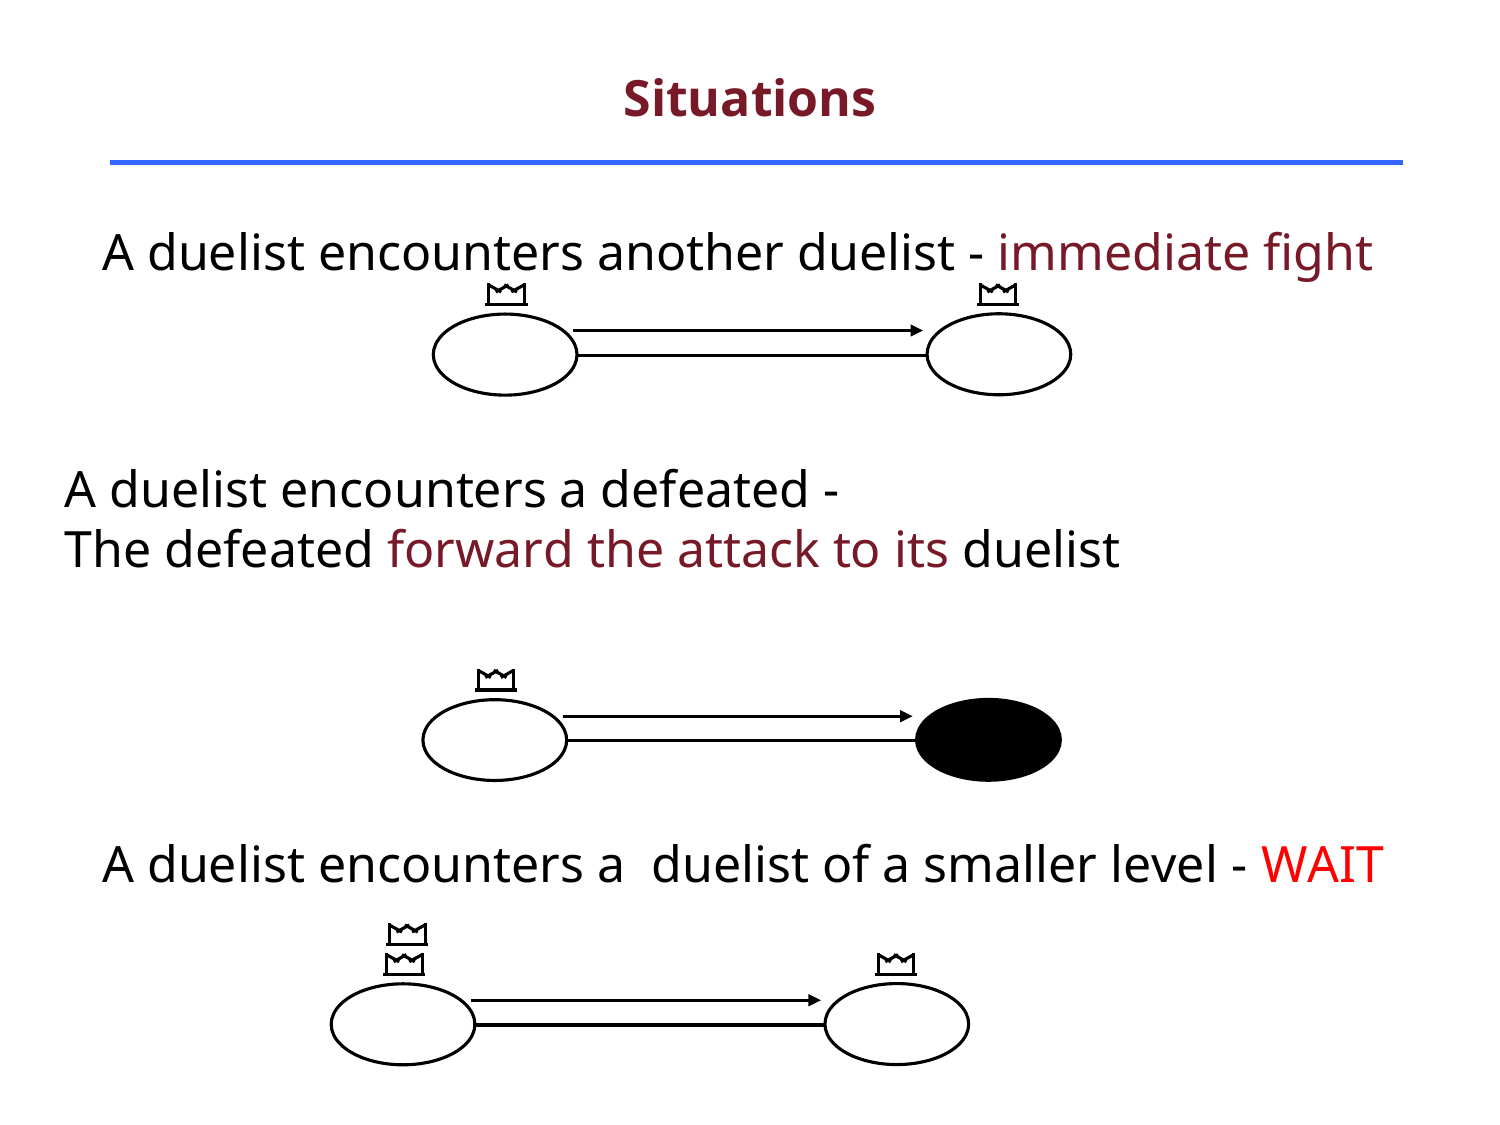

# Situations
A duelist encounters another duelist - immediate fight
A duelist encounters a defeated -
The defeated forward the attack to its duelist
A duelist encounters a duelist of a smaller level - WAIT
Paola Flocchini